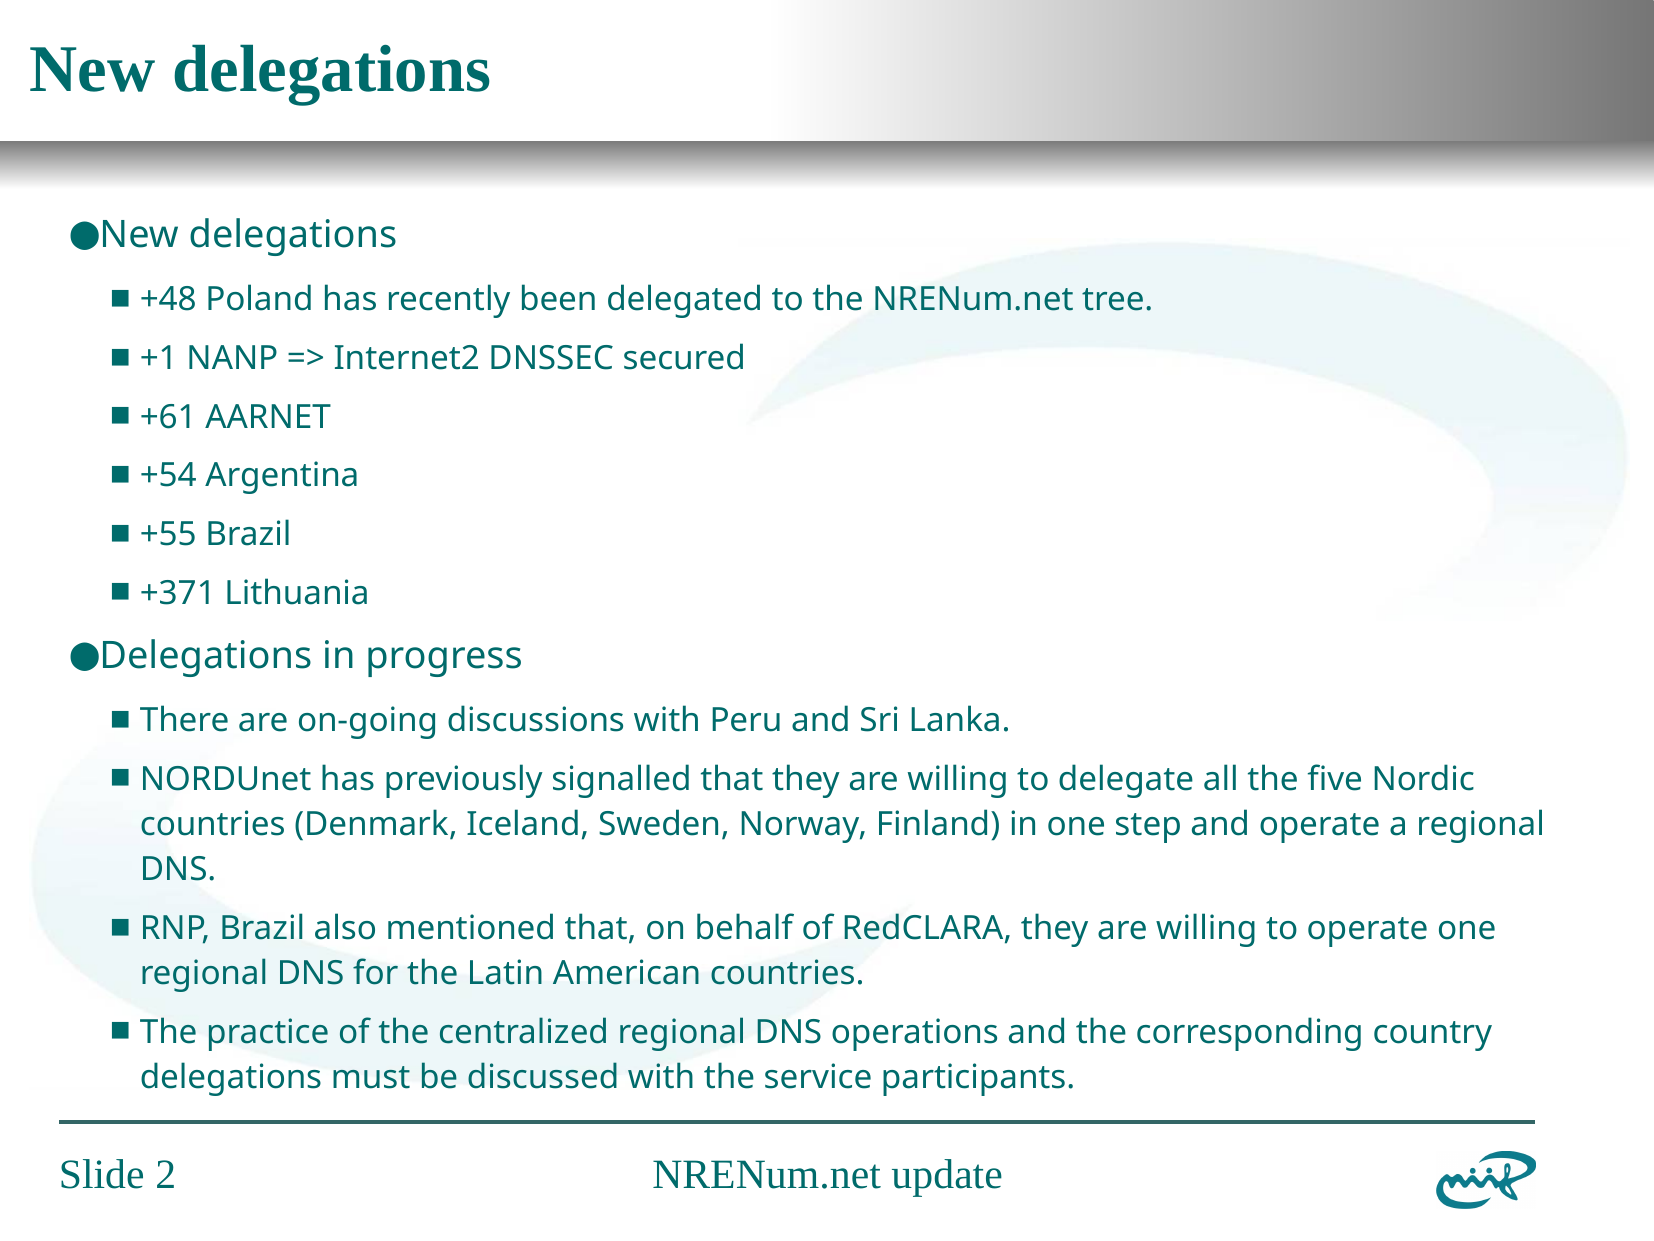

# New delegations
New delegations
+48 Poland has recently been delegated to the NRENum.net tree.
+1 NANP => Internet2 DNSSEC secured
+61 AARNET
+54 Argentina
+55 Brazil
+371 Lithuania
Delegations in progress
There are on-going discussions with Peru and Sri Lanka.
NORDUnet has previously signalled that they are willing to delegate all the five Nordic countries (Denmark, Iceland, Sweden, Norway, Finland) in one step and operate a regional DNS.
RNP, Brazil also mentioned that, on behalf of RedCLARA, they are willing to operate one regional DNS for the Latin American countries.
The practice of the centralized regional DNS operations and the corresponding country delegations must be discussed with the service participants.
2
NRENum.net update